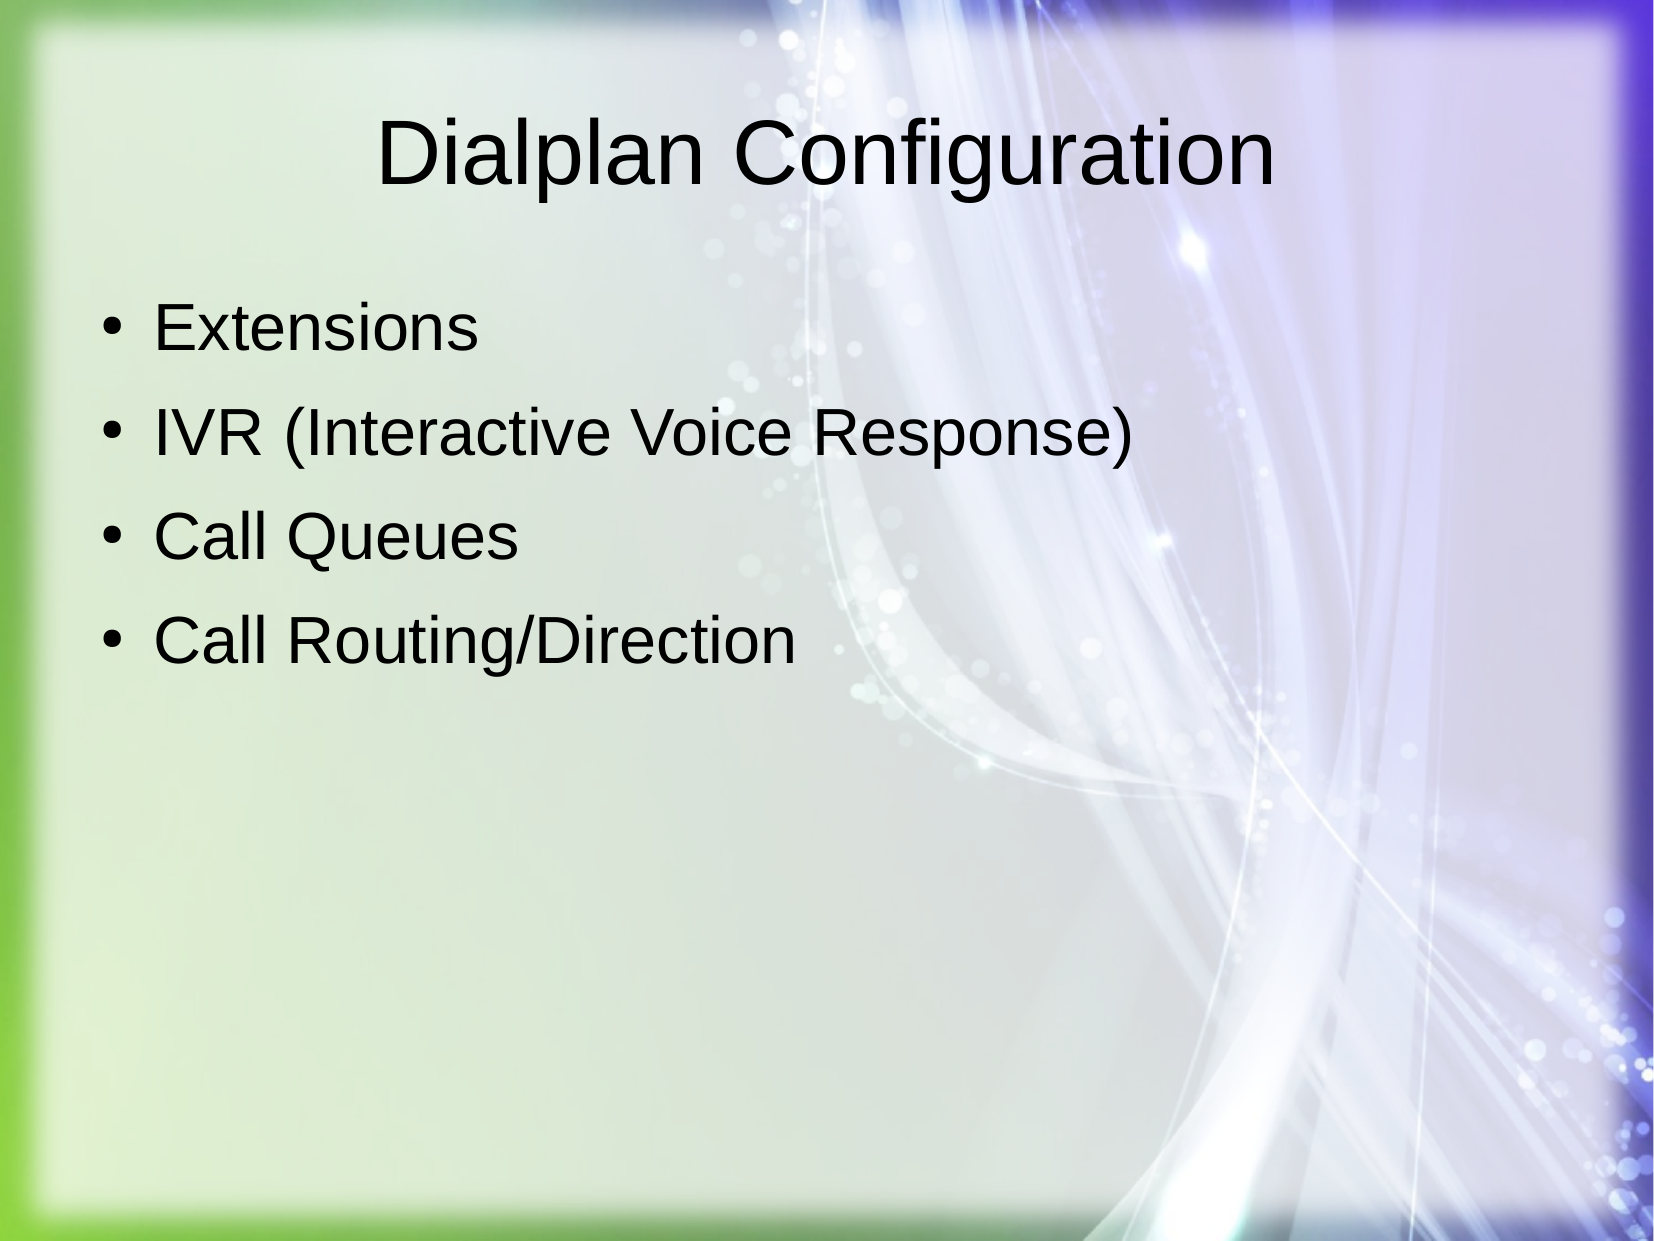

# Dialplan Configuration
Extensions
IVR (Interactive Voice Response)
Call Queues
Call Routing/Direction